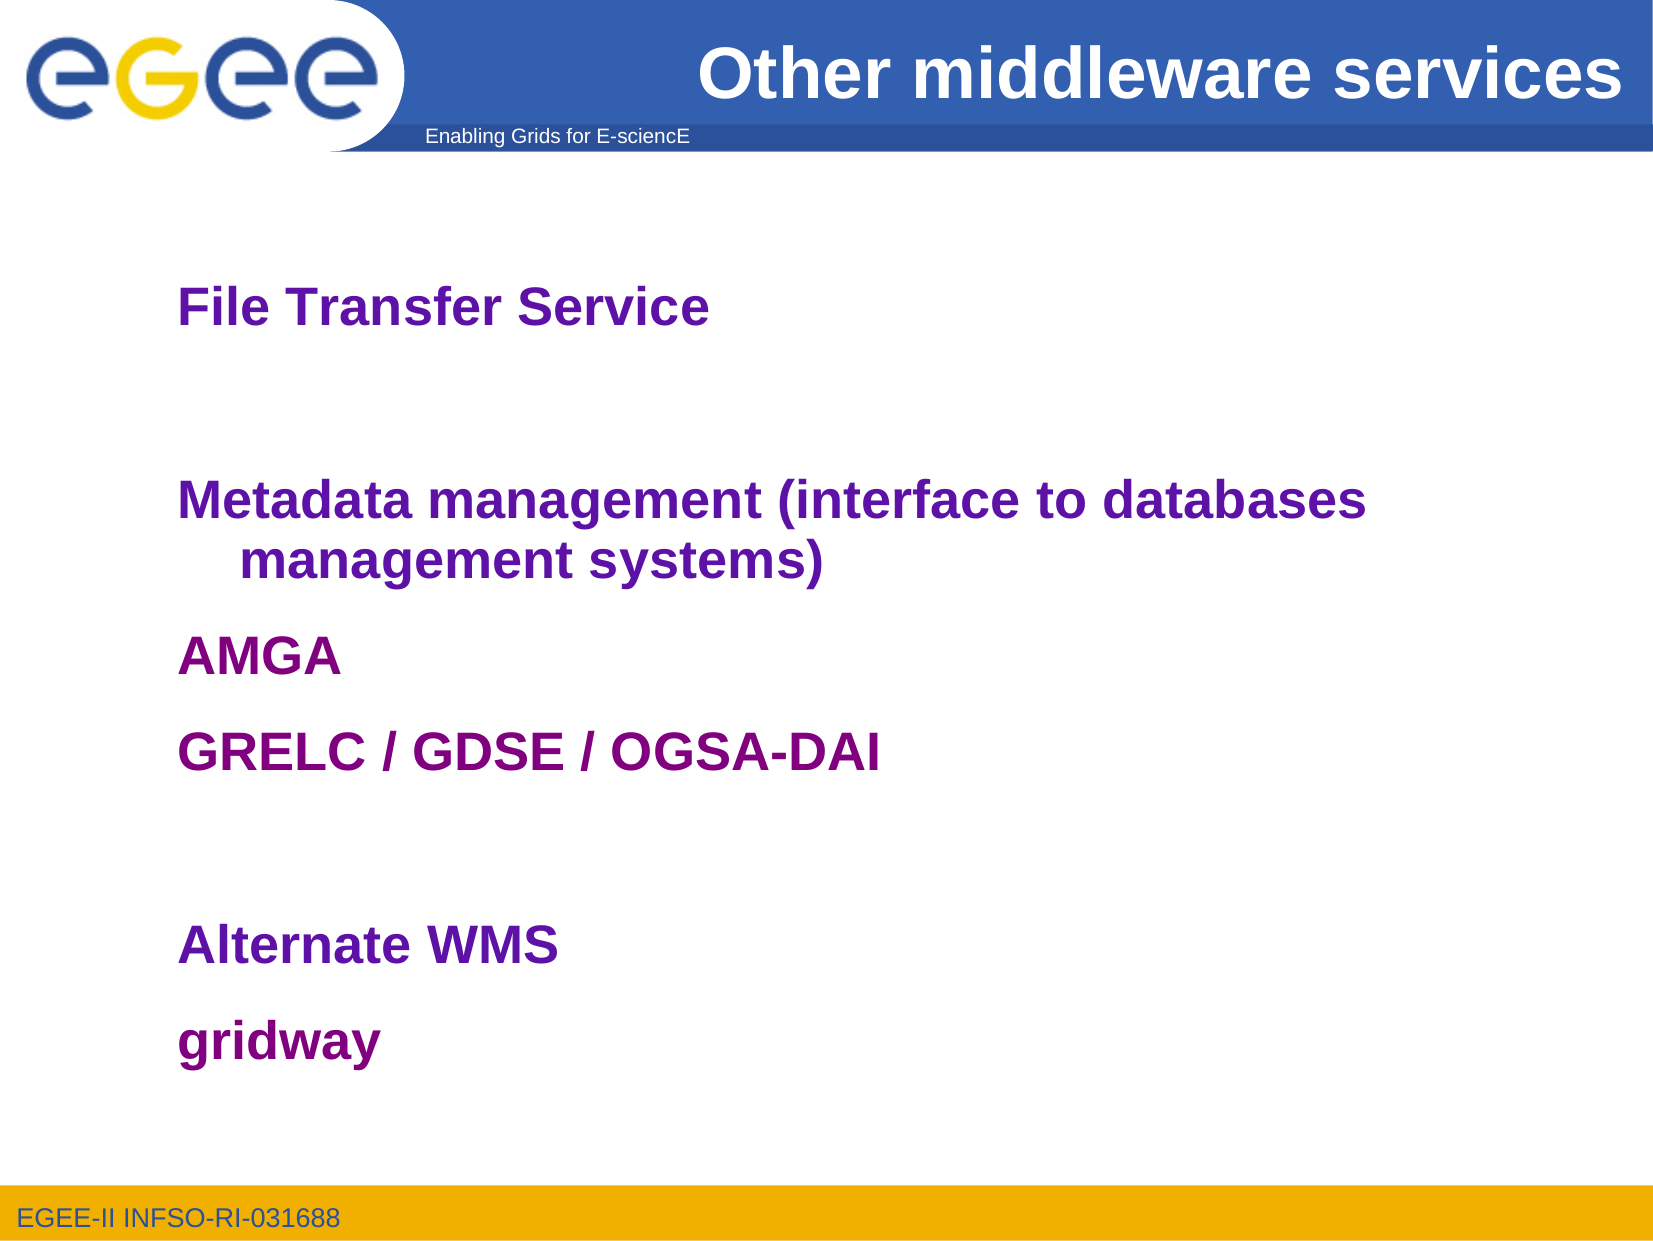

# Other middleware services
File Transfer Service
Metadata management (interface to databases management systems)
AMGA
GRELC / GDSE / OGSA-DAI
Alternate WMS
gridway